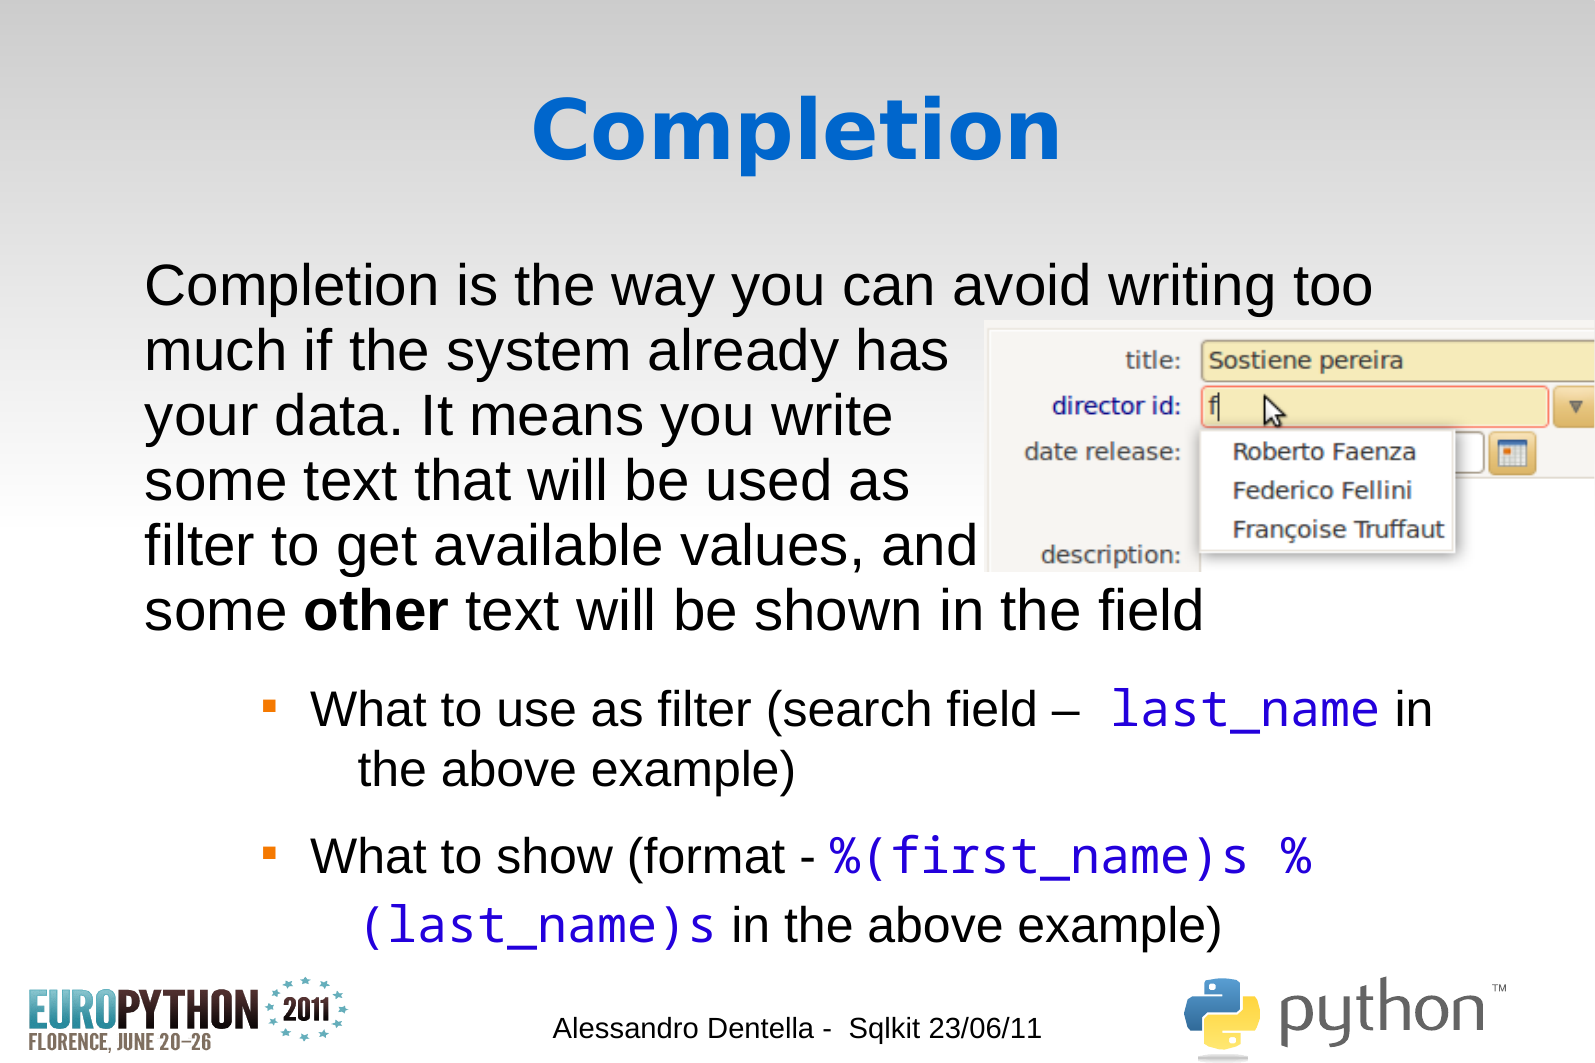

# Completion
Completion is the way you can avoid writing too much if the system already has
your data. It means you write
some text that will be used as
filter to get available values, and
some other text will be shown in the field
What to use as filter (search field – last_name in the above example)
What to show (format - %(first_name)s %(last_name)s in the above example)